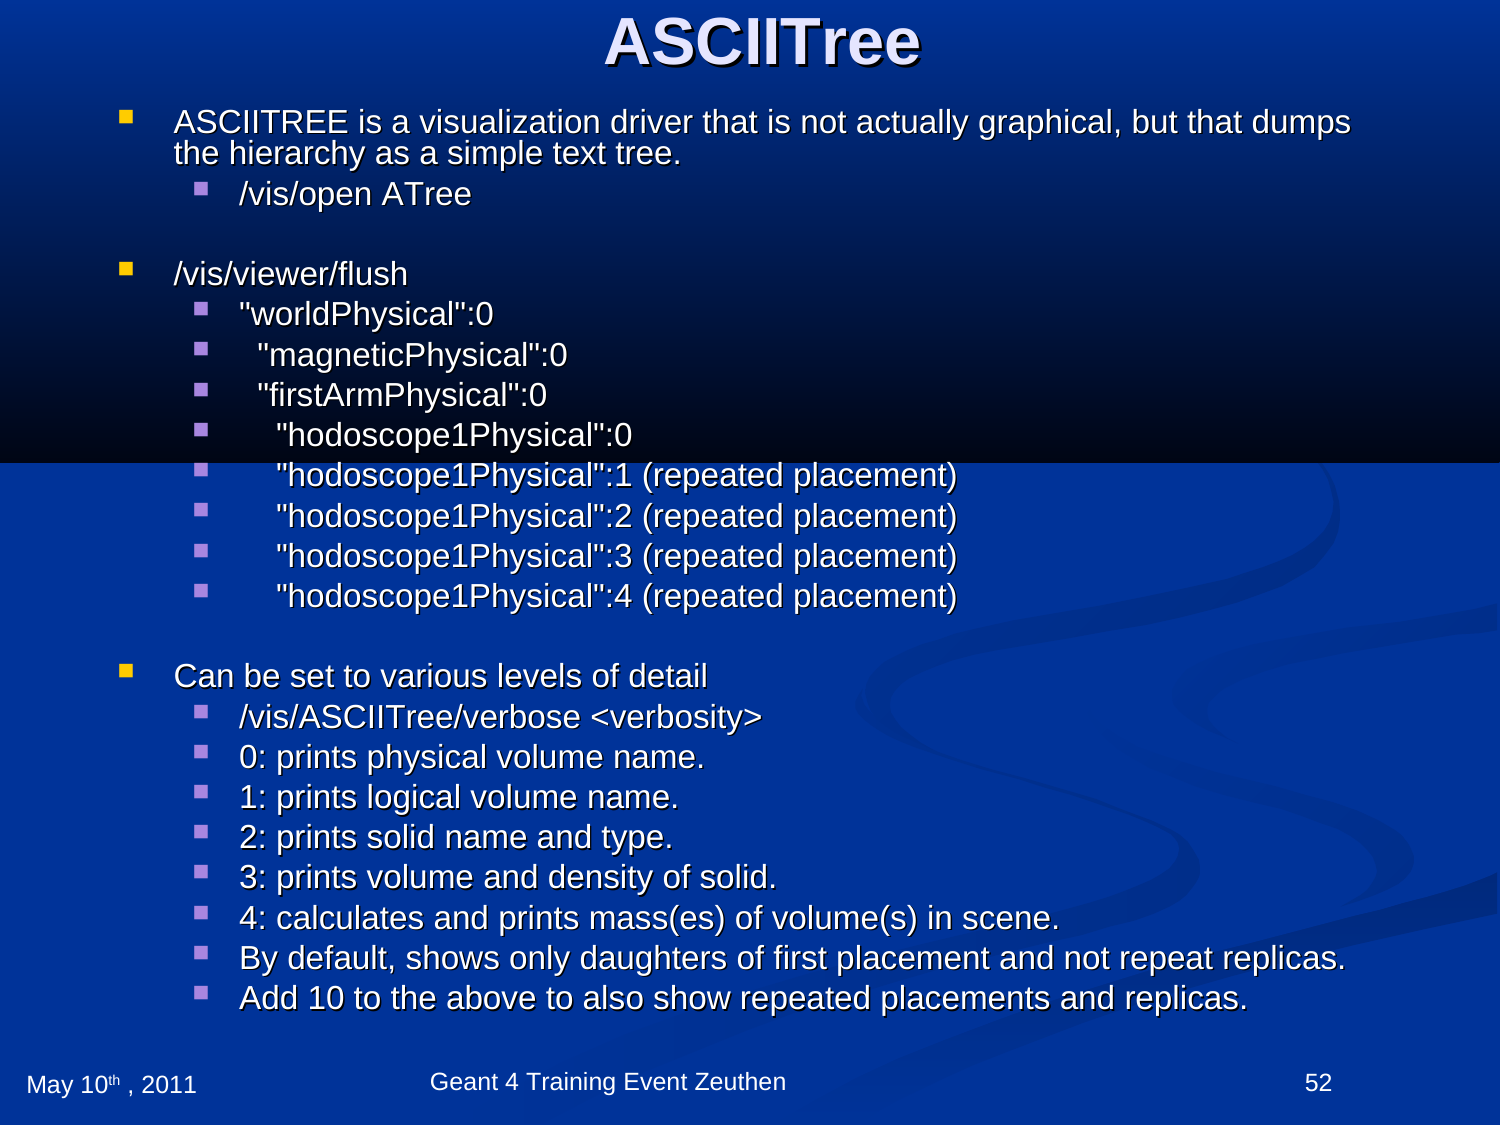

# ASCIITree
ASCIITREE is a visualization driver that is not actually graphical, but that dumps the hierarchy as a simple text tree.
/vis/open ATree
/vis/viewer/flush
"worldPhysical":0
 "magneticPhysical":0
 "firstArmPhysical":0
 "hodoscope1Physical":0
 "hodoscope1Physical":1 (repeated placement)
 "hodoscope1Physical":2 (repeated placement)
 "hodoscope1Physical":3 (repeated placement)
 "hodoscope1Physical":4 (repeated placement)
Can be set to various levels of detail
/vis/ASCIITree/verbose <verbosity>
0: prints physical volume name.
1: prints logical volume name.
2: prints solid name and type.
3: prints volume and density of solid.
4: calculates and prints mass(es) of volume(s) in scene.
By default, shows only daughters of first placement and not repeat replicas.
Add 10 to the above to also show repeated placements and replicas.
Introduction to Geant4 Visualization J. Perl
10 January 2011
52